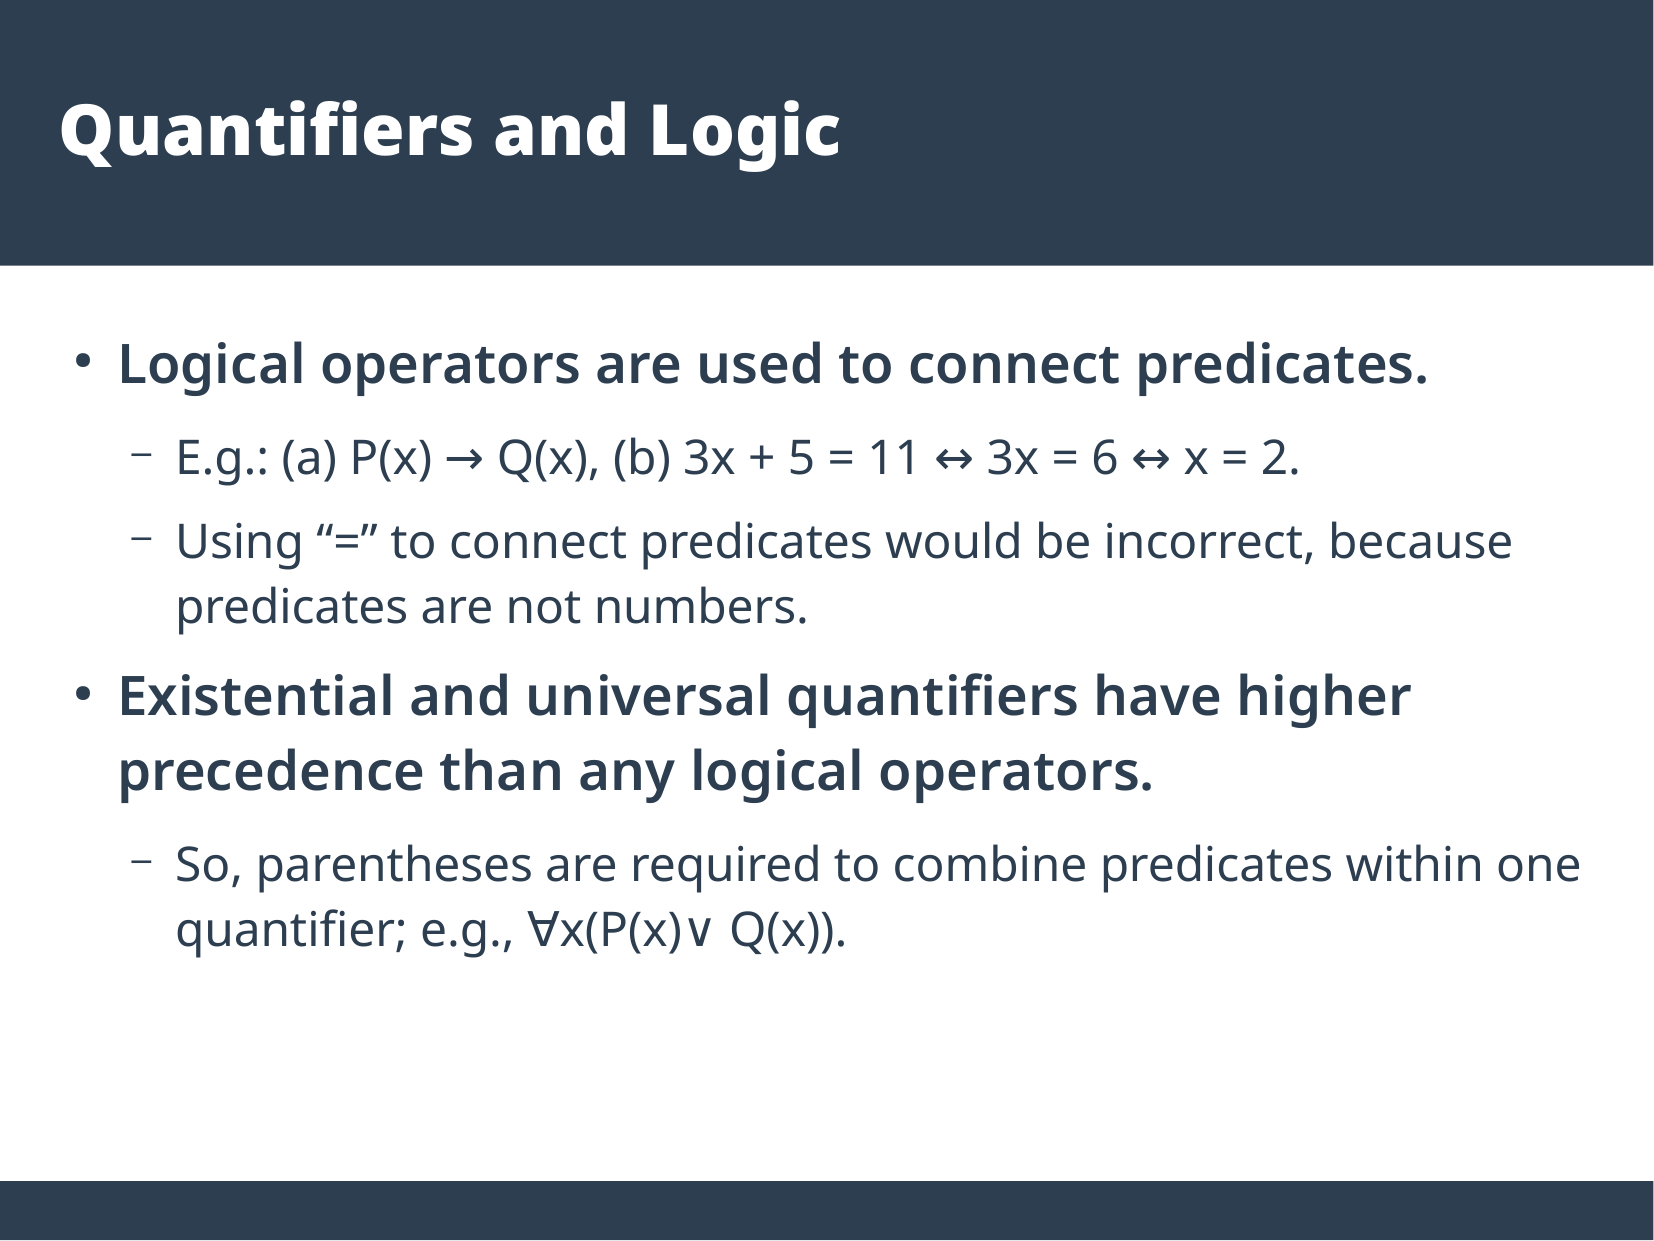

# Quantifiers and Logic
Logical operators are used to connect predicates.
E.g.: (a) P(x) → Q(x), (b) 3x + 5 = 11 ↔ 3x = 6 ↔ x = 2.
Using “=” to connect predicates would be incorrect, because predicates are not numbers.
Existential and universal quantifiers have higher precedence than any logical operators.
So, parentheses are required to combine predicates within one quantifier; e.g., ∀x(P(x)∨ Q(x)).